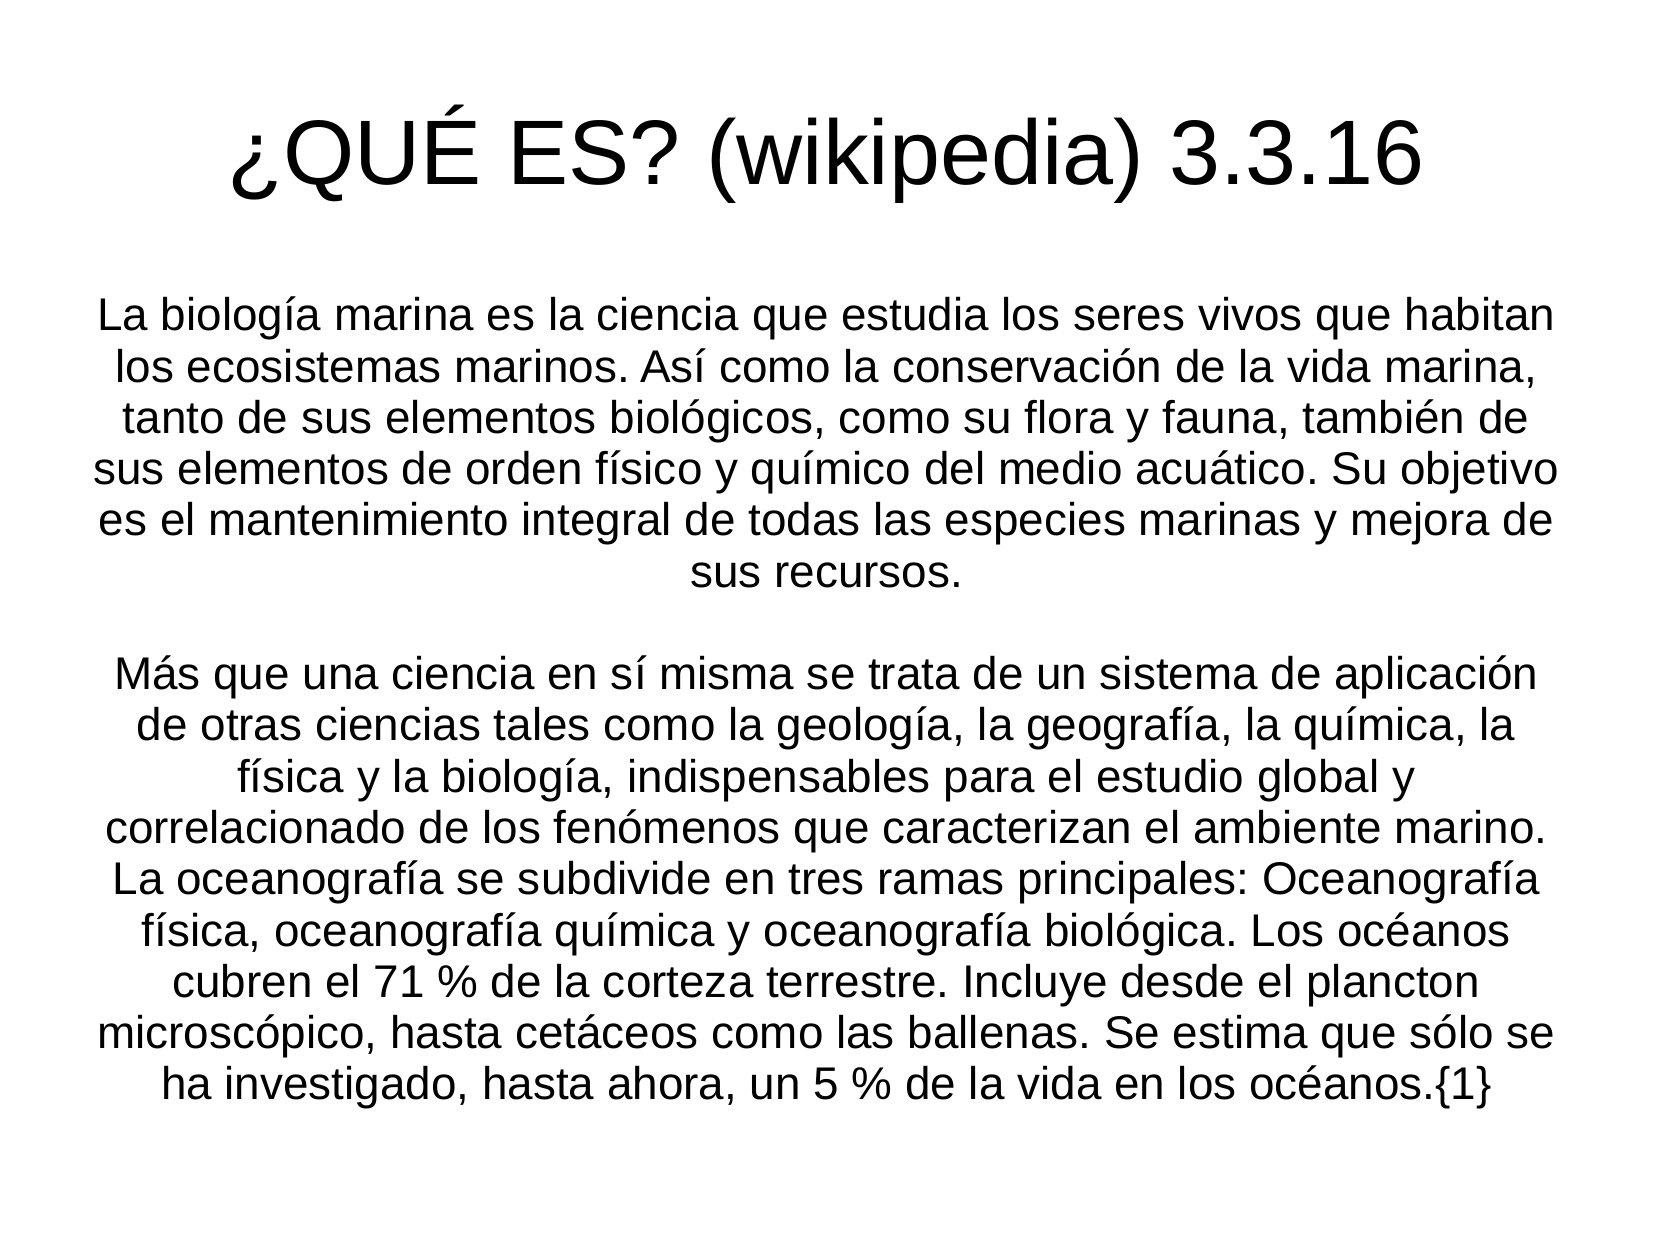

# ¿QUÉ ES? (wikipedia) 3.3.16
La biología marina es la ciencia que estudia los seres vivos que habitan los ecosistemas marinos. Así como la conservación de la vida marina, tanto de sus elementos biológicos, como su flora y fauna, también de sus elementos de orden físico y químico del medio acuático. Su objetivo es el mantenimiento integral de todas las especies marinas y mejora de sus recursos.
Más que una ciencia en sí misma se trata de un sistema de aplicación de otras ciencias tales como la geología, la geografía, la química, la física y la biología, indispensables para el estudio global y correlacionado de los fenómenos que caracterizan el ambiente marino. La oceanografía se subdivide en tres ramas principales: Oceanografía física, oceanografía química y oceanografía biológica. Los océanos cubren el 71 % de la corteza terrestre. Incluye desde el plancton microscópico, hasta cetáceos como las ballenas. Se estima que sólo se ha investigado, hasta ahora, un 5 % de la vida en los océanos.{1}